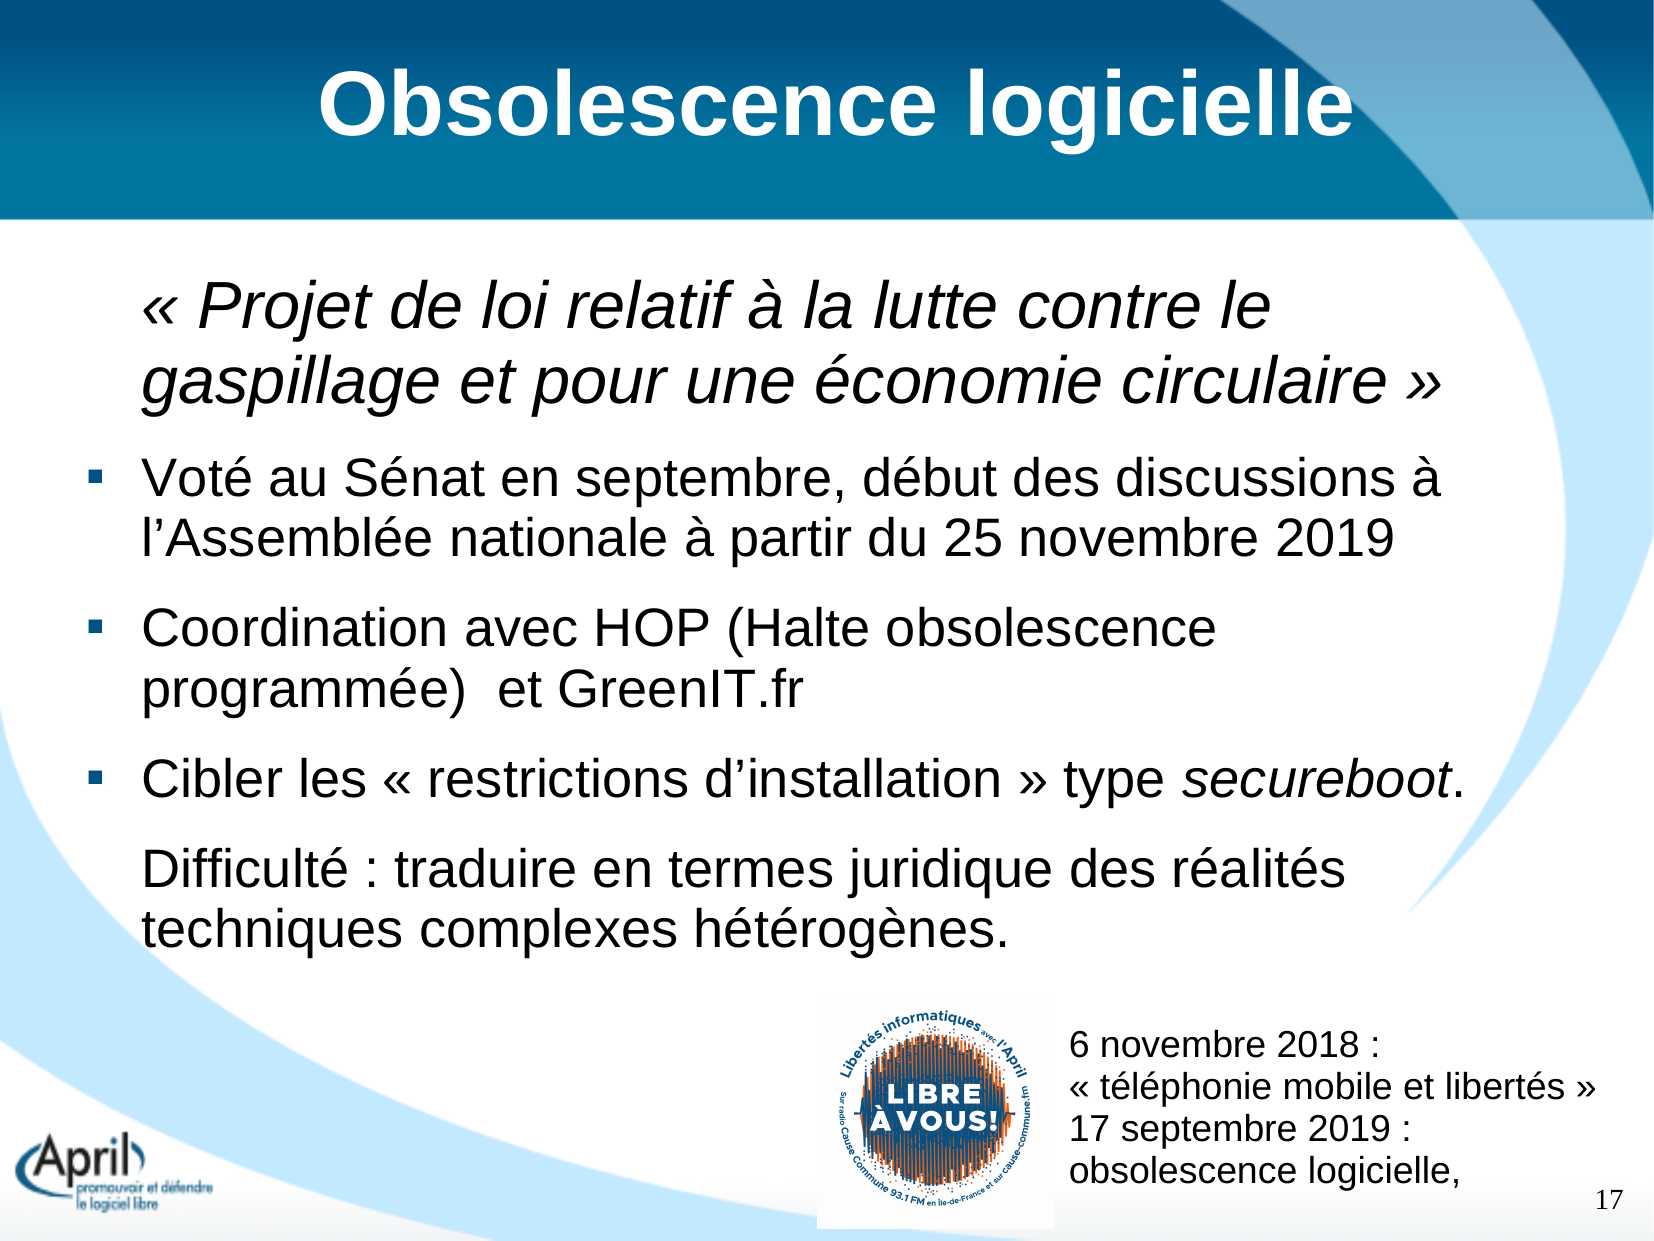

# Obsolescence logicielle
« Projet de loi relatif à la lutte contre le gaspillage et pour une économie circulaire »
Voté au Sénat en septembre, début des discussions à l’Assemblée nationale à partir du 25 novembre 2019
Coordination avec HOP (Halte obsolescence programmée) et GreenIT.fr
Cibler les « restrictions d’installation » type secureboot.
Difficulté : traduire en termes juridique des réalités techniques complexes hétérogènes.
6 novembre 2018 :
« téléphonie mobile et libertés »
17 septembre 2019 : obsolescence logicielle,
17